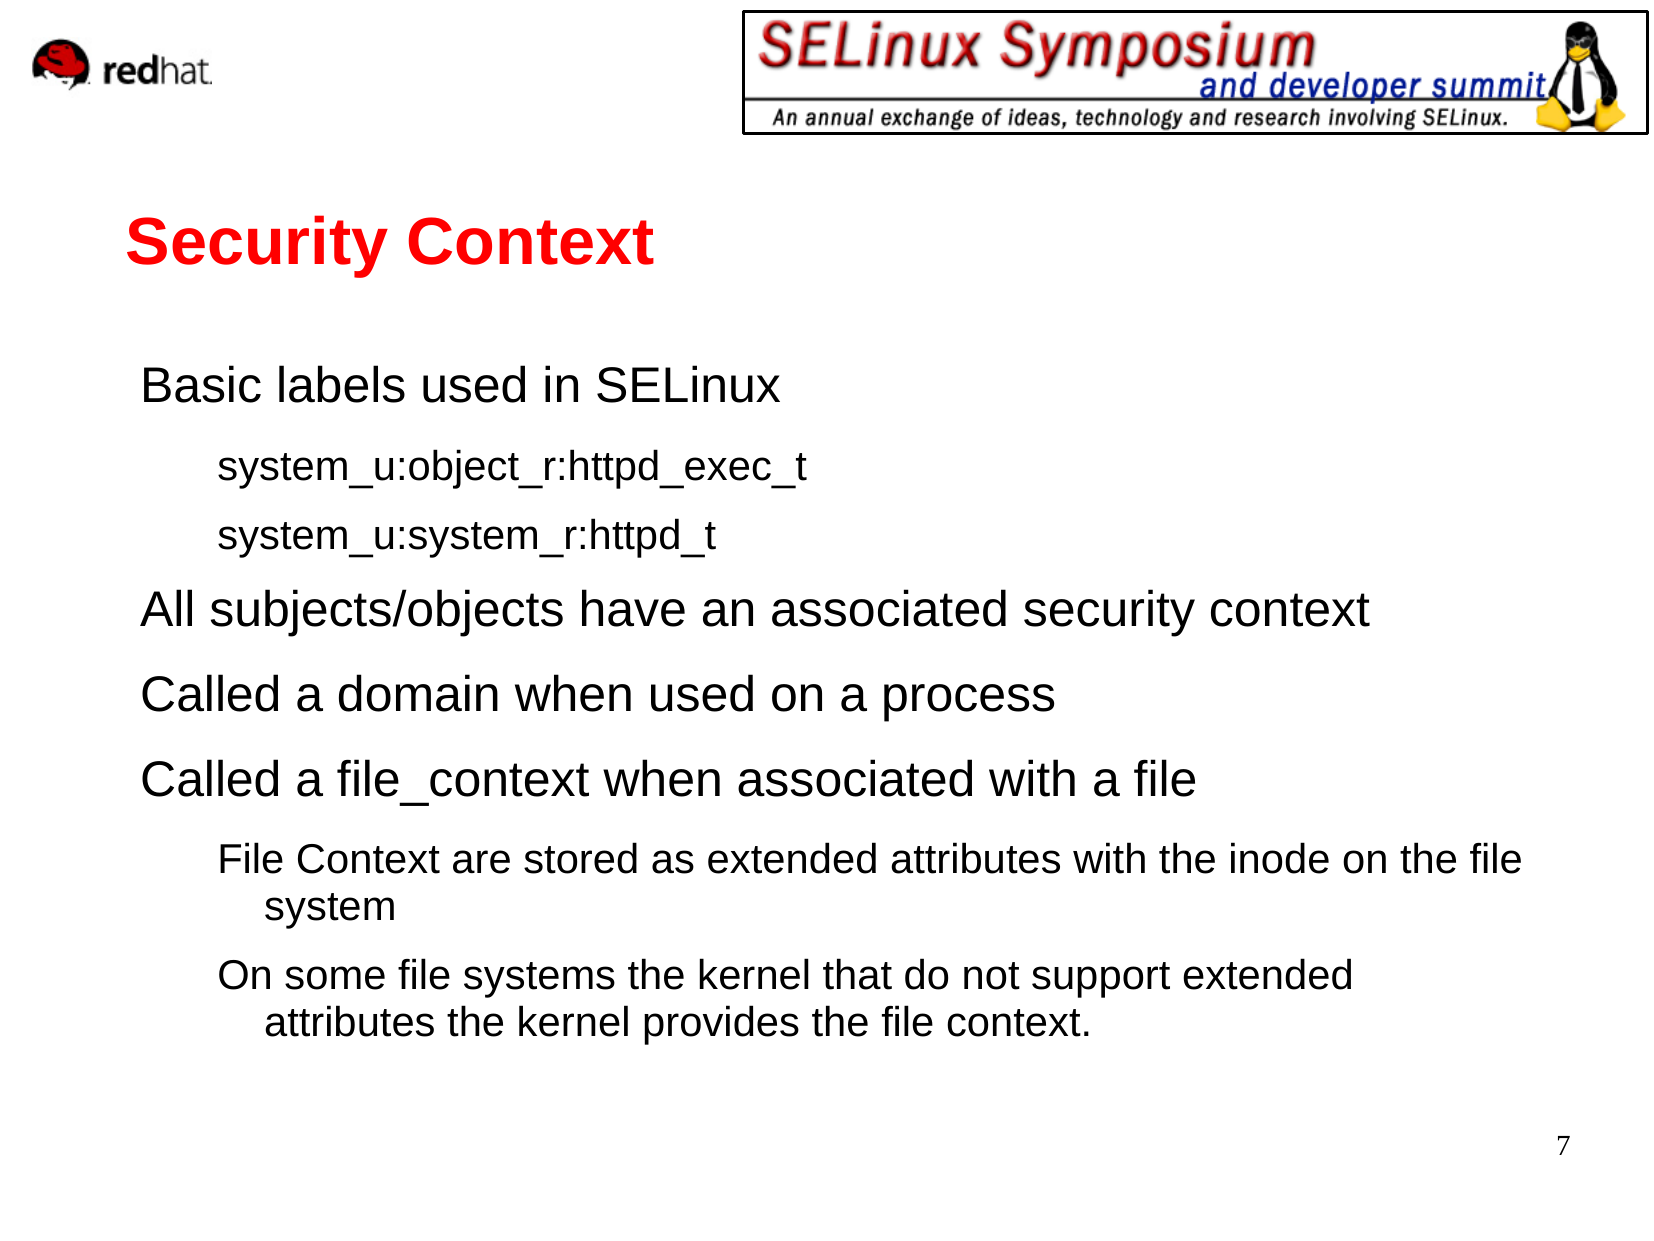

# Security Context
Basic labels used in SELinux
system_u:object_r:httpd_exec_t
system_u:system_r:httpd_t
All subjects/objects have an associated security context
Called a domain when used on a process
Called a file_context when associated with a file
File Context are stored as extended attributes with the inode on the file system
On some file systems the kernel that do not support extended attributes the kernel provides the file context.